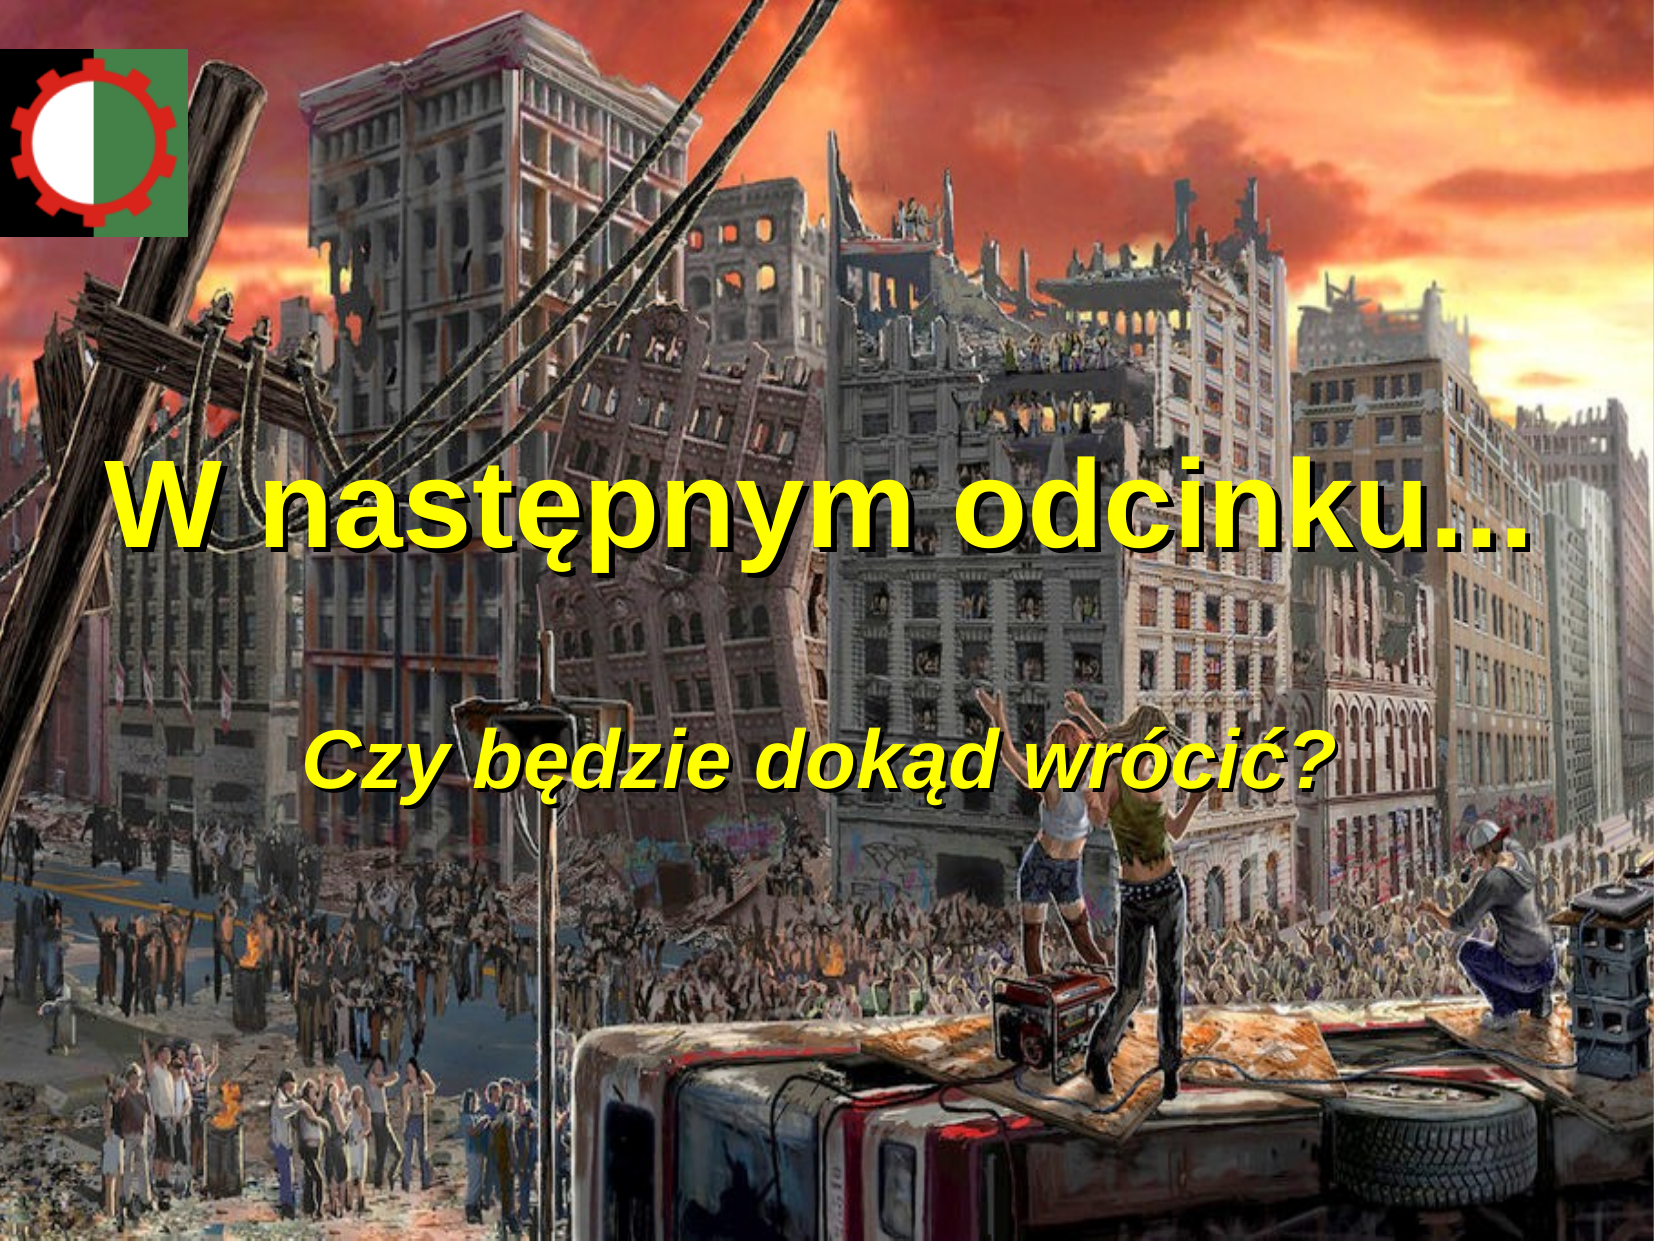

W następnym odcinku...
Czy będzie dokąd wrócić?